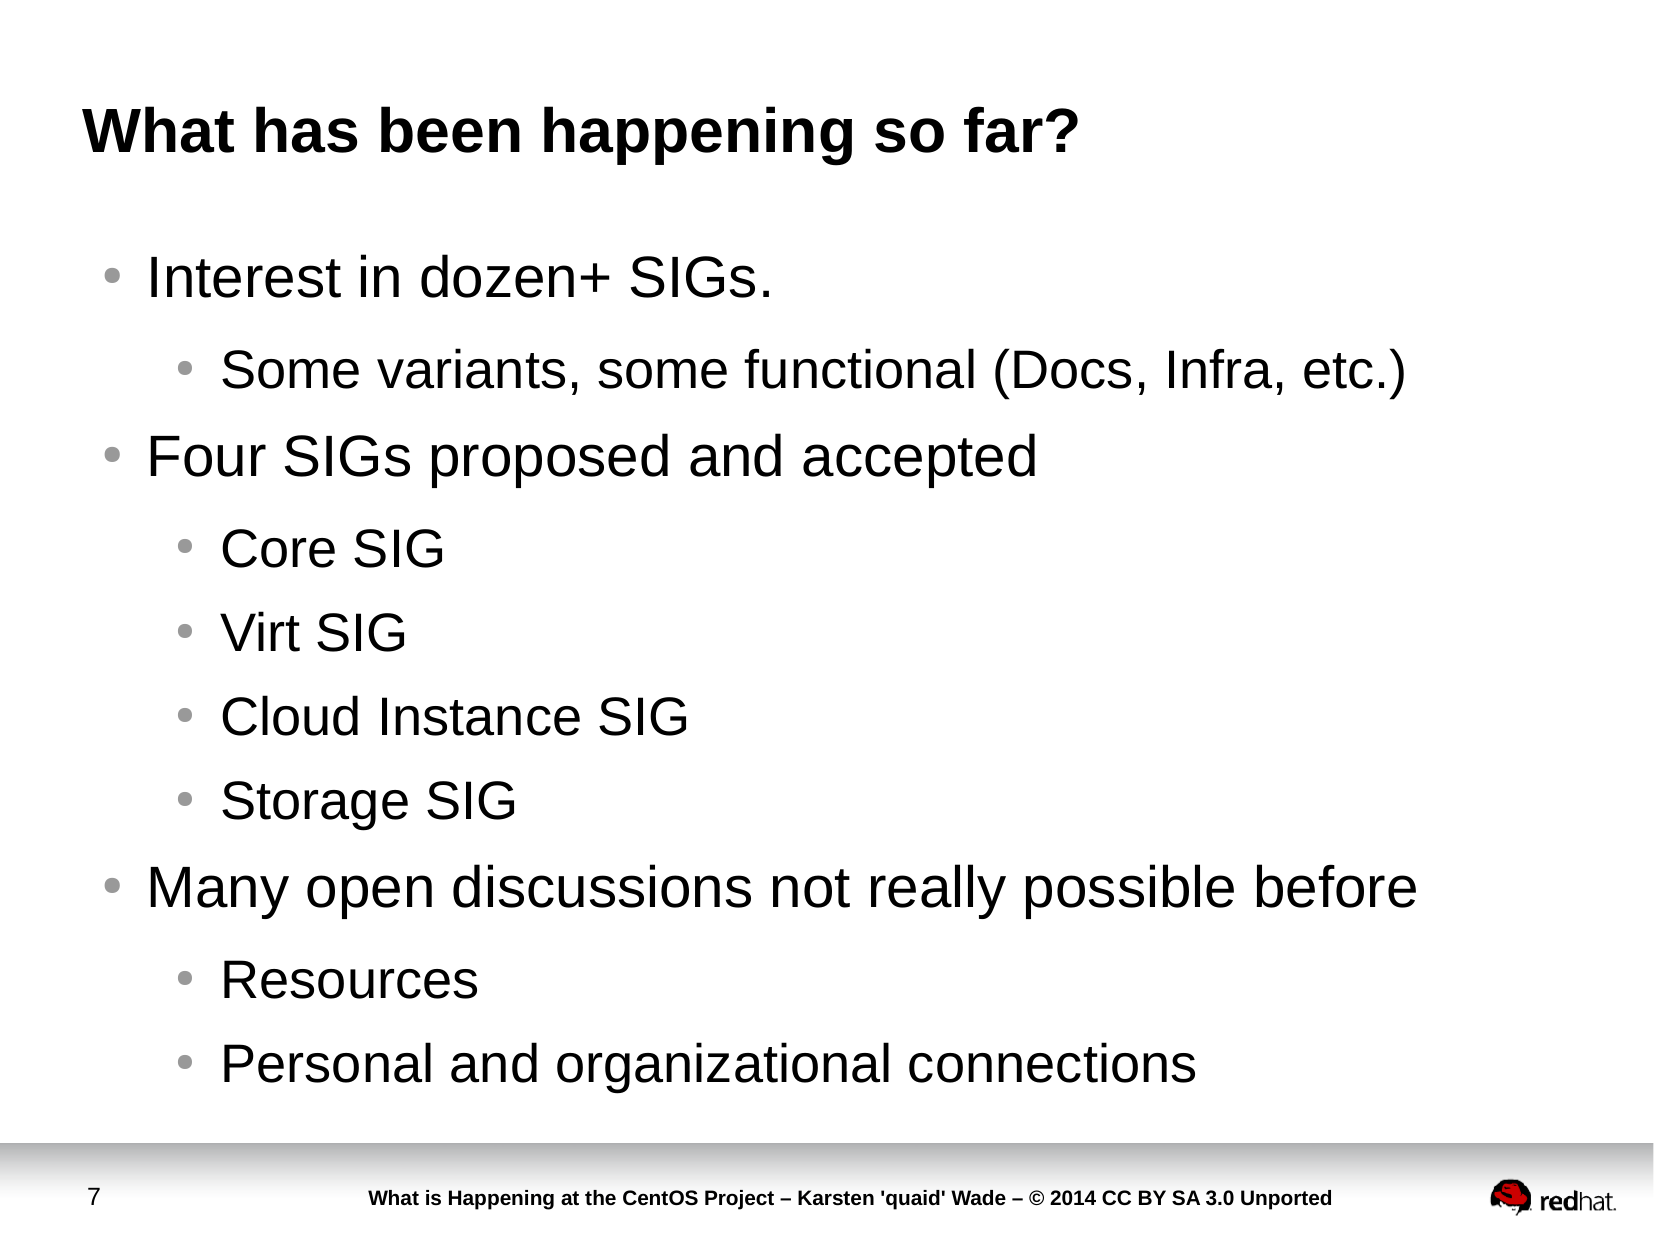

# What has been happening so far?
Interest in dozen+ SIGs.
Some variants, some functional (Docs, Infra, etc.)
Four SIGs proposed and accepted
Core SIG
Virt SIG
Cloud Instance SIG
Storage SIG
Many open discussions not really possible before
Resources
Personal and organizational connections